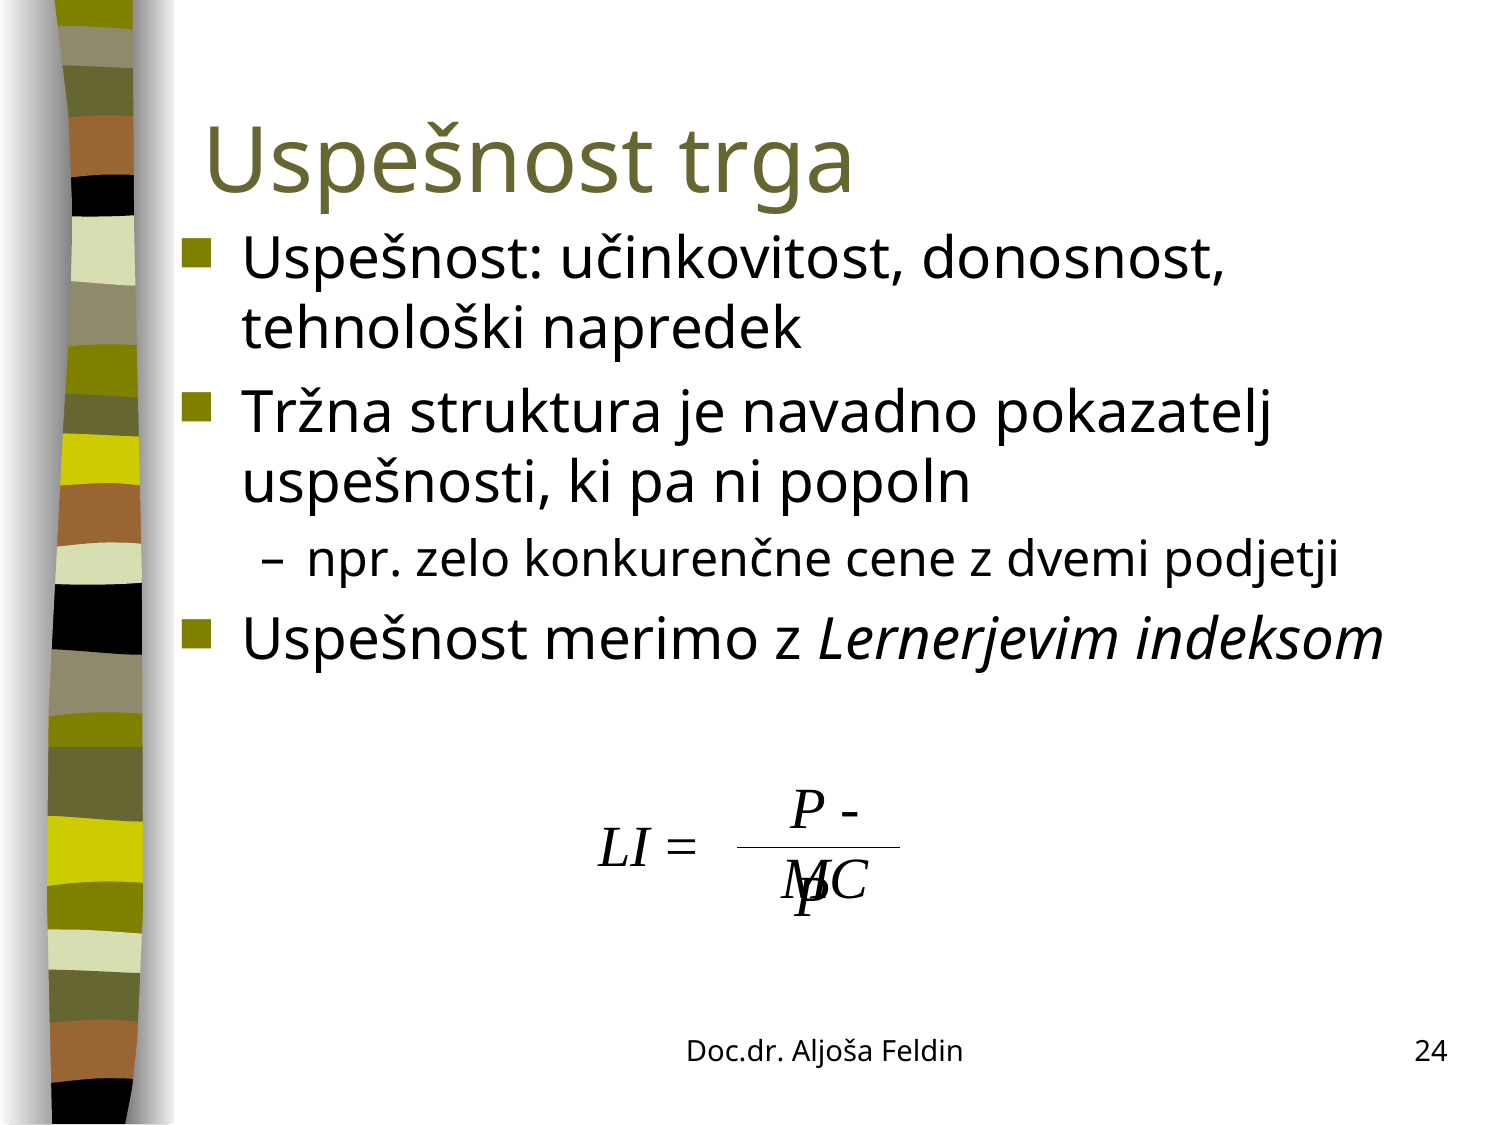

# Uspešnost trga
Uspešnost: učinkovitost, donosnost, tehnološki napredek
Tržna struktura je navadno pokazatelj uspešnosti, ki pa ni popoln
npr. zelo konkurenčne cene z dvemi podjetji
Uspešnost merimo z Lernerjevim indeksom
P - MC
LI =
P
Doc.dr. Aljoša Feldin